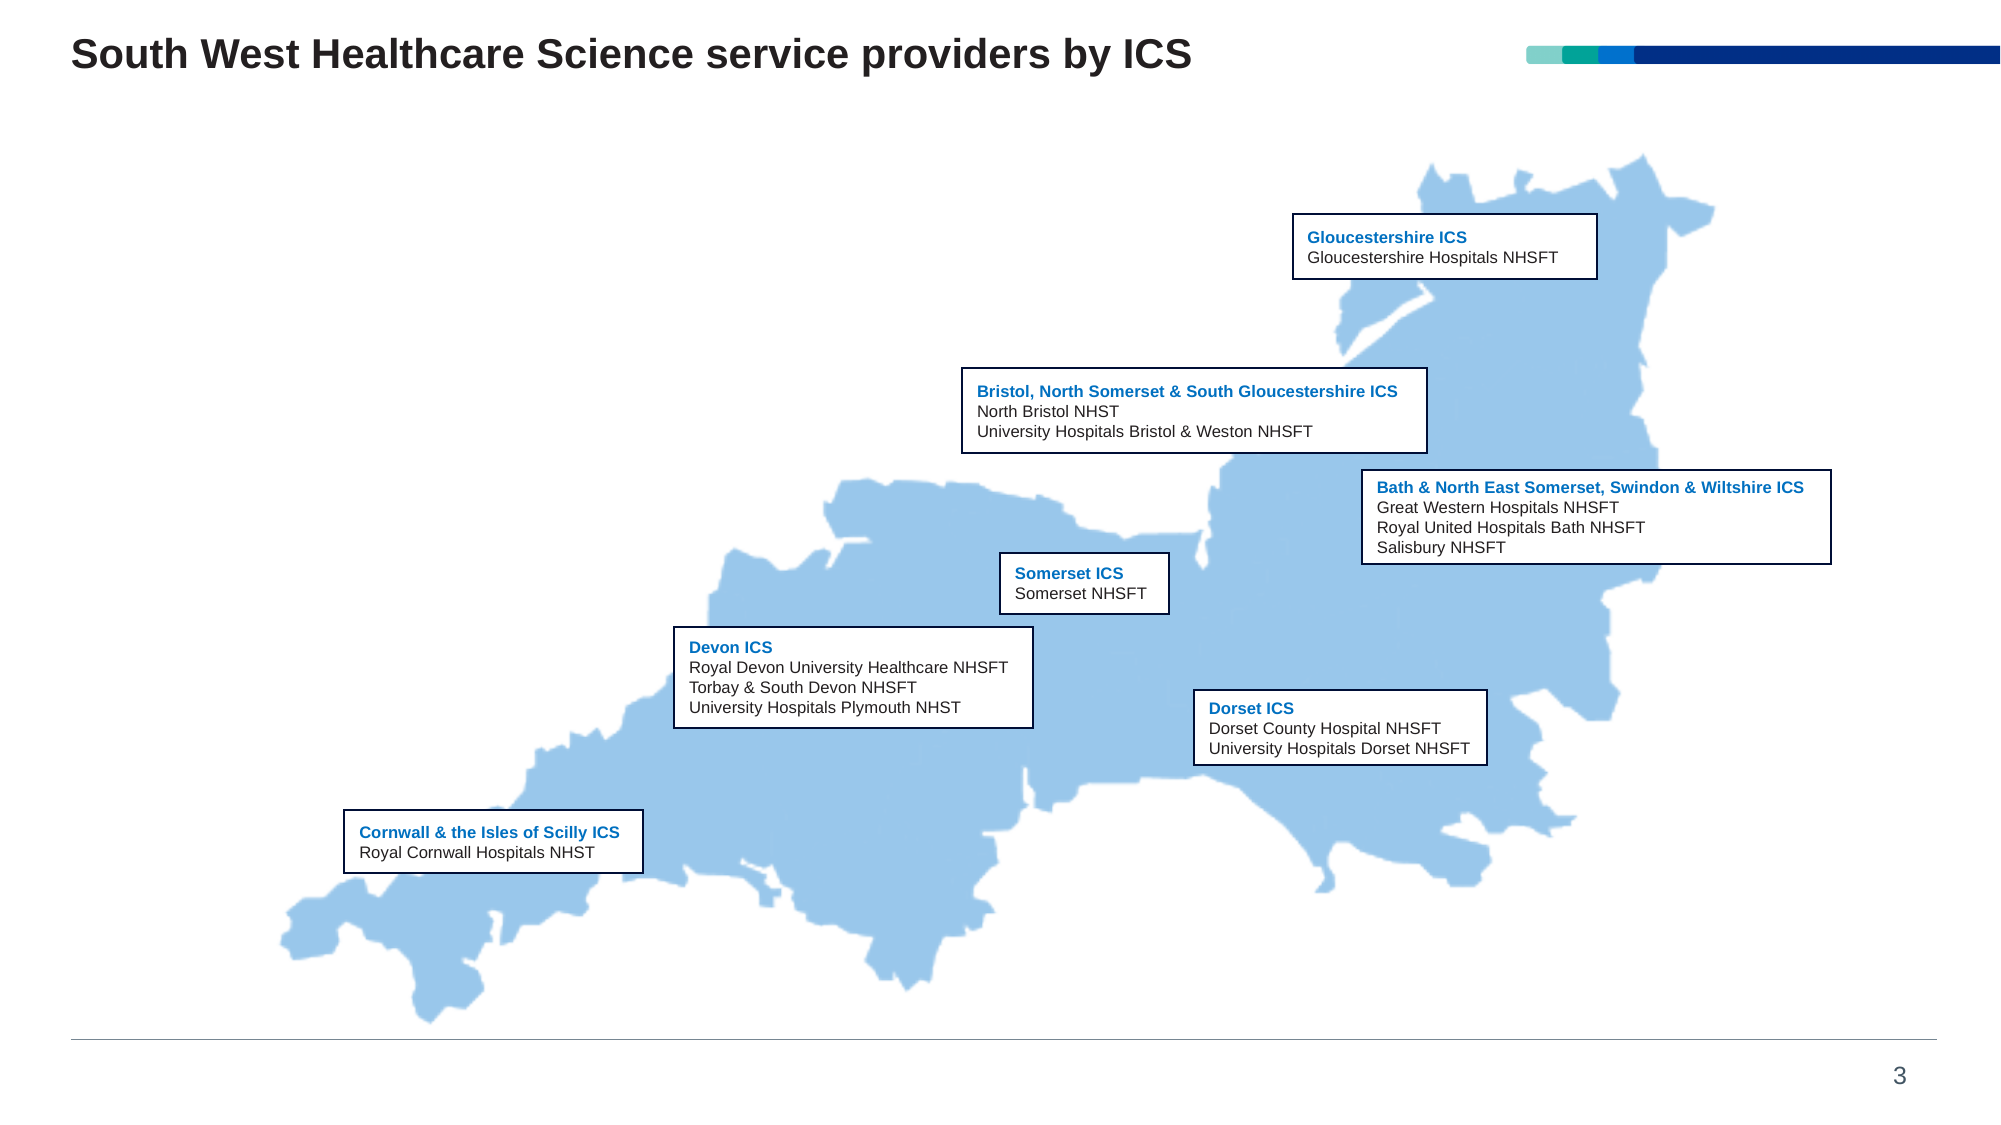

# South West Healthcare Science service providers by ICS
Gloucestershire ICS
Gloucestershire Hospitals NHSFT
Bristol, North Somerset & South Gloucestershire ICS
North Bristol NHST
University Hospitals Bristol & Weston NHSFT
Bath & North East Somerset, Swindon & Wiltshire ICS
Great Western Hospitals NHSFT
Royal United Hospitals Bath NHSFT
Salisbury NHSFT
Somerset ICS
Somerset NHSFT
Devon ICS
Royal Devon University Healthcare NHSFT
Torbay & South Devon NHSFT
University Hospitals Plymouth NHST
Dorset ICS
Dorset County Hospital NHSFT
University Hospitals Dorset NHSFT
Cornwall & the Isles of Scilly ICS
Royal Cornwall Hospitals NHST